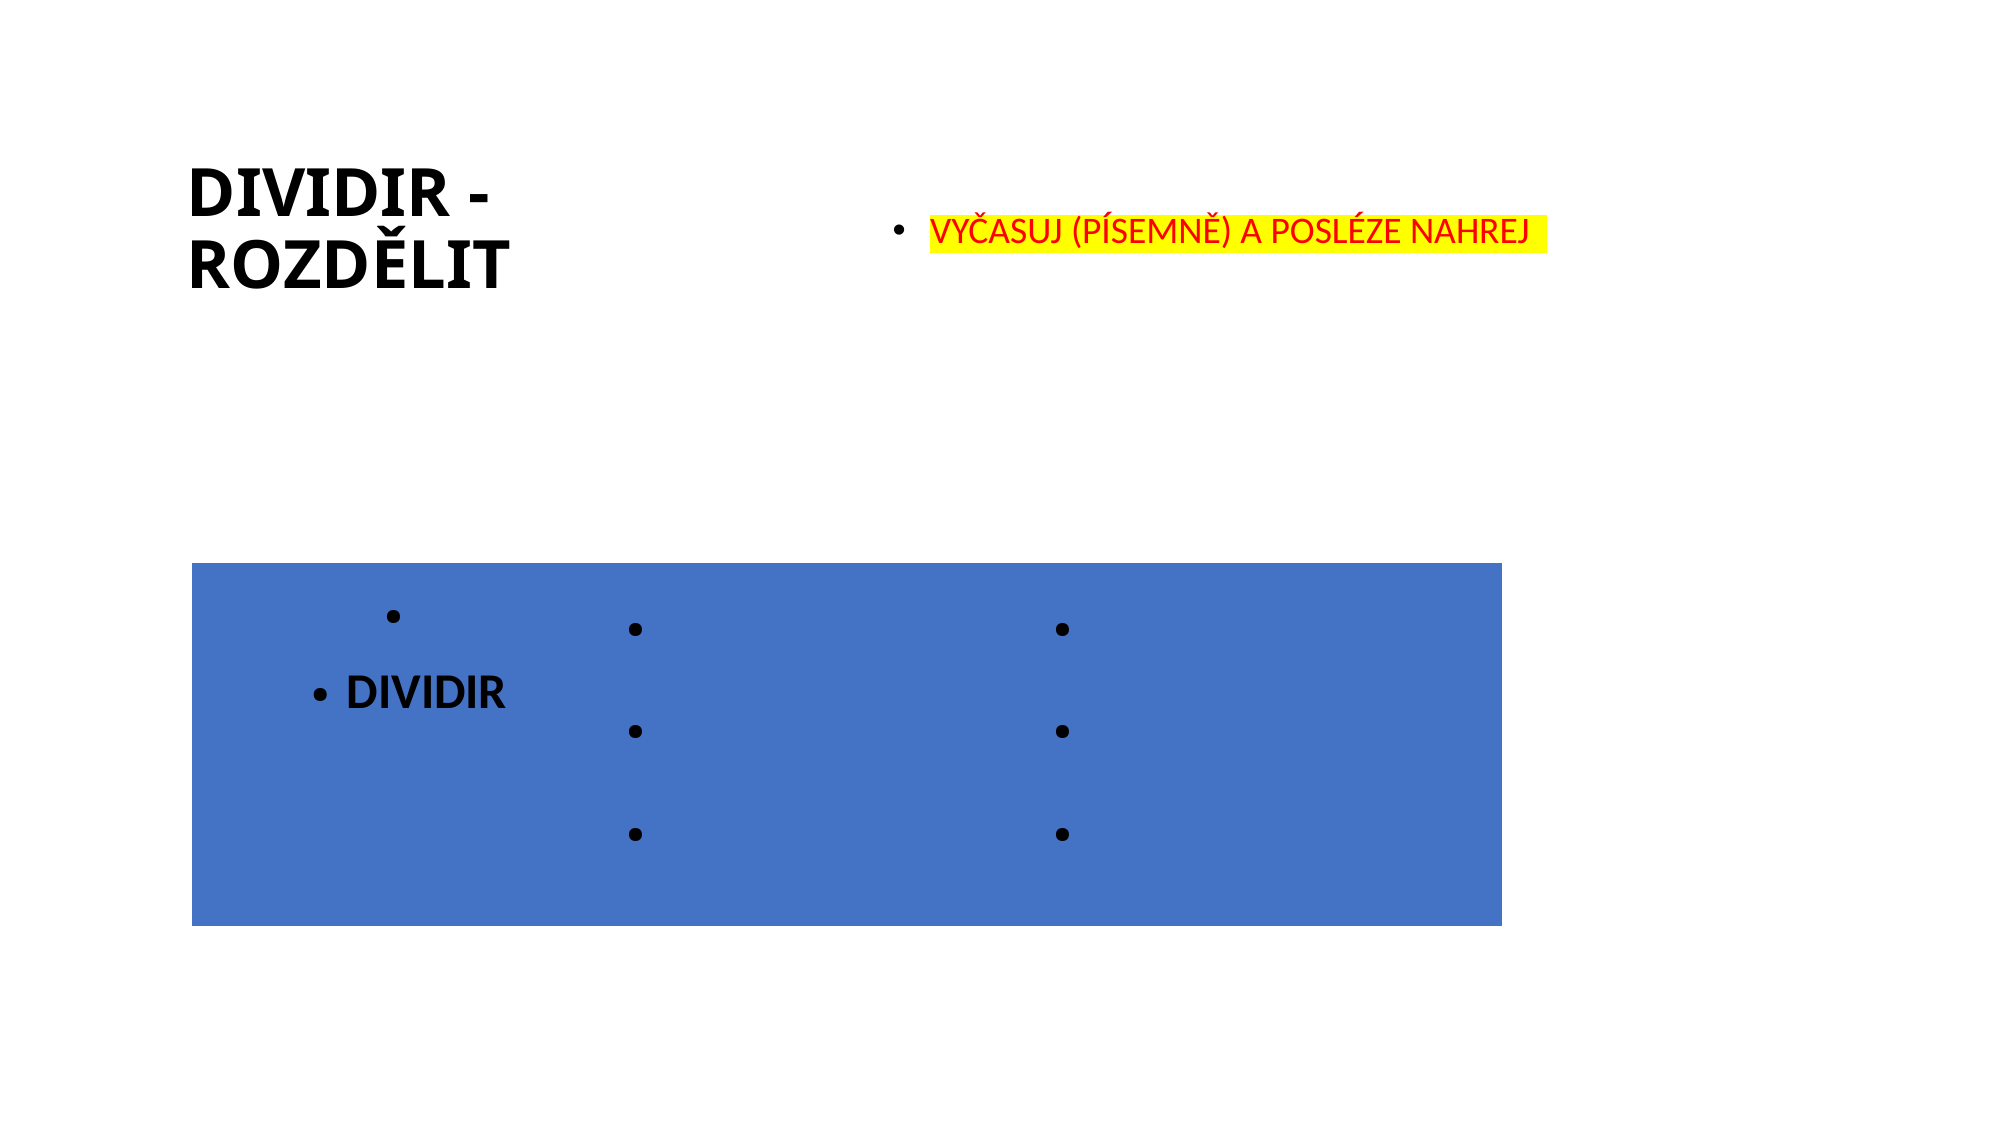

# DIVIDIR - ROZDĚLIT
VYČASUJ (PÍSEMNĚ) A POSLÉZE NAHREJ
| DIVIDIR | | |
| --- | --- | --- |
| | | |
| | | |